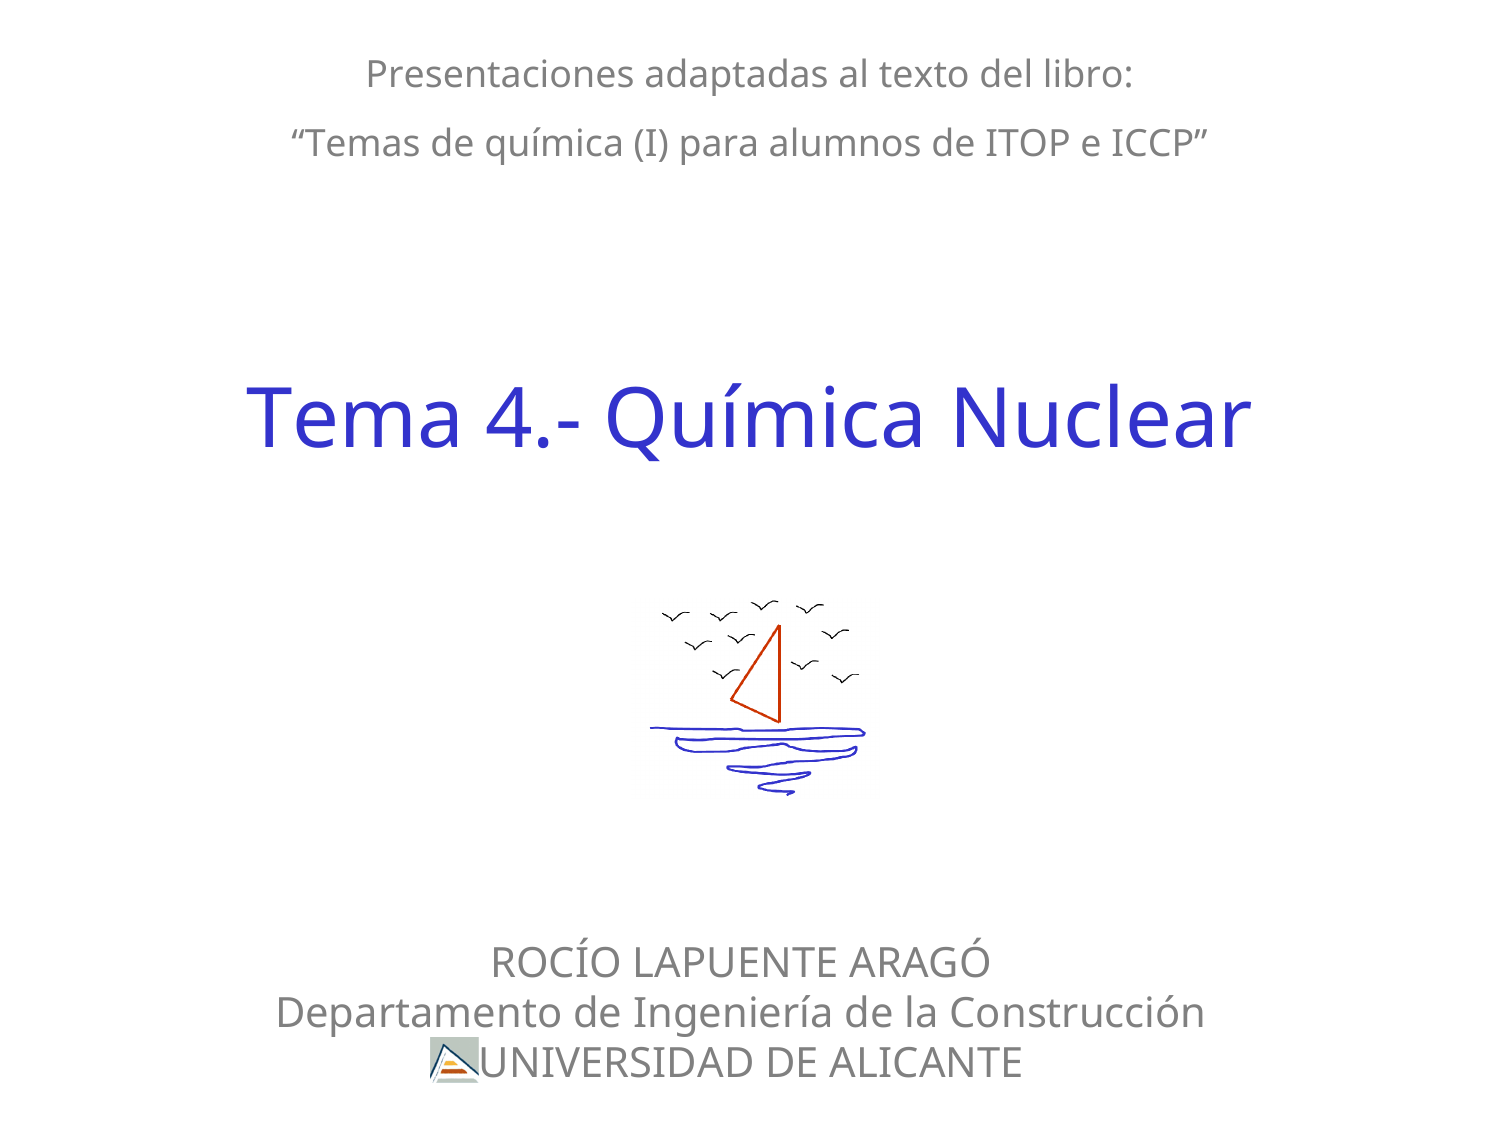

Presentaciones adaptadas al texto del libro:
“Temas de química (I) para alumnos de ITOP e ICCP”
Tema 4.- Química Nuclear
ROCÍO LAPUENTE ARAGÓ
Departamento de Ingeniería de la Construcción
 UNIVERSIDAD DE ALICANTE